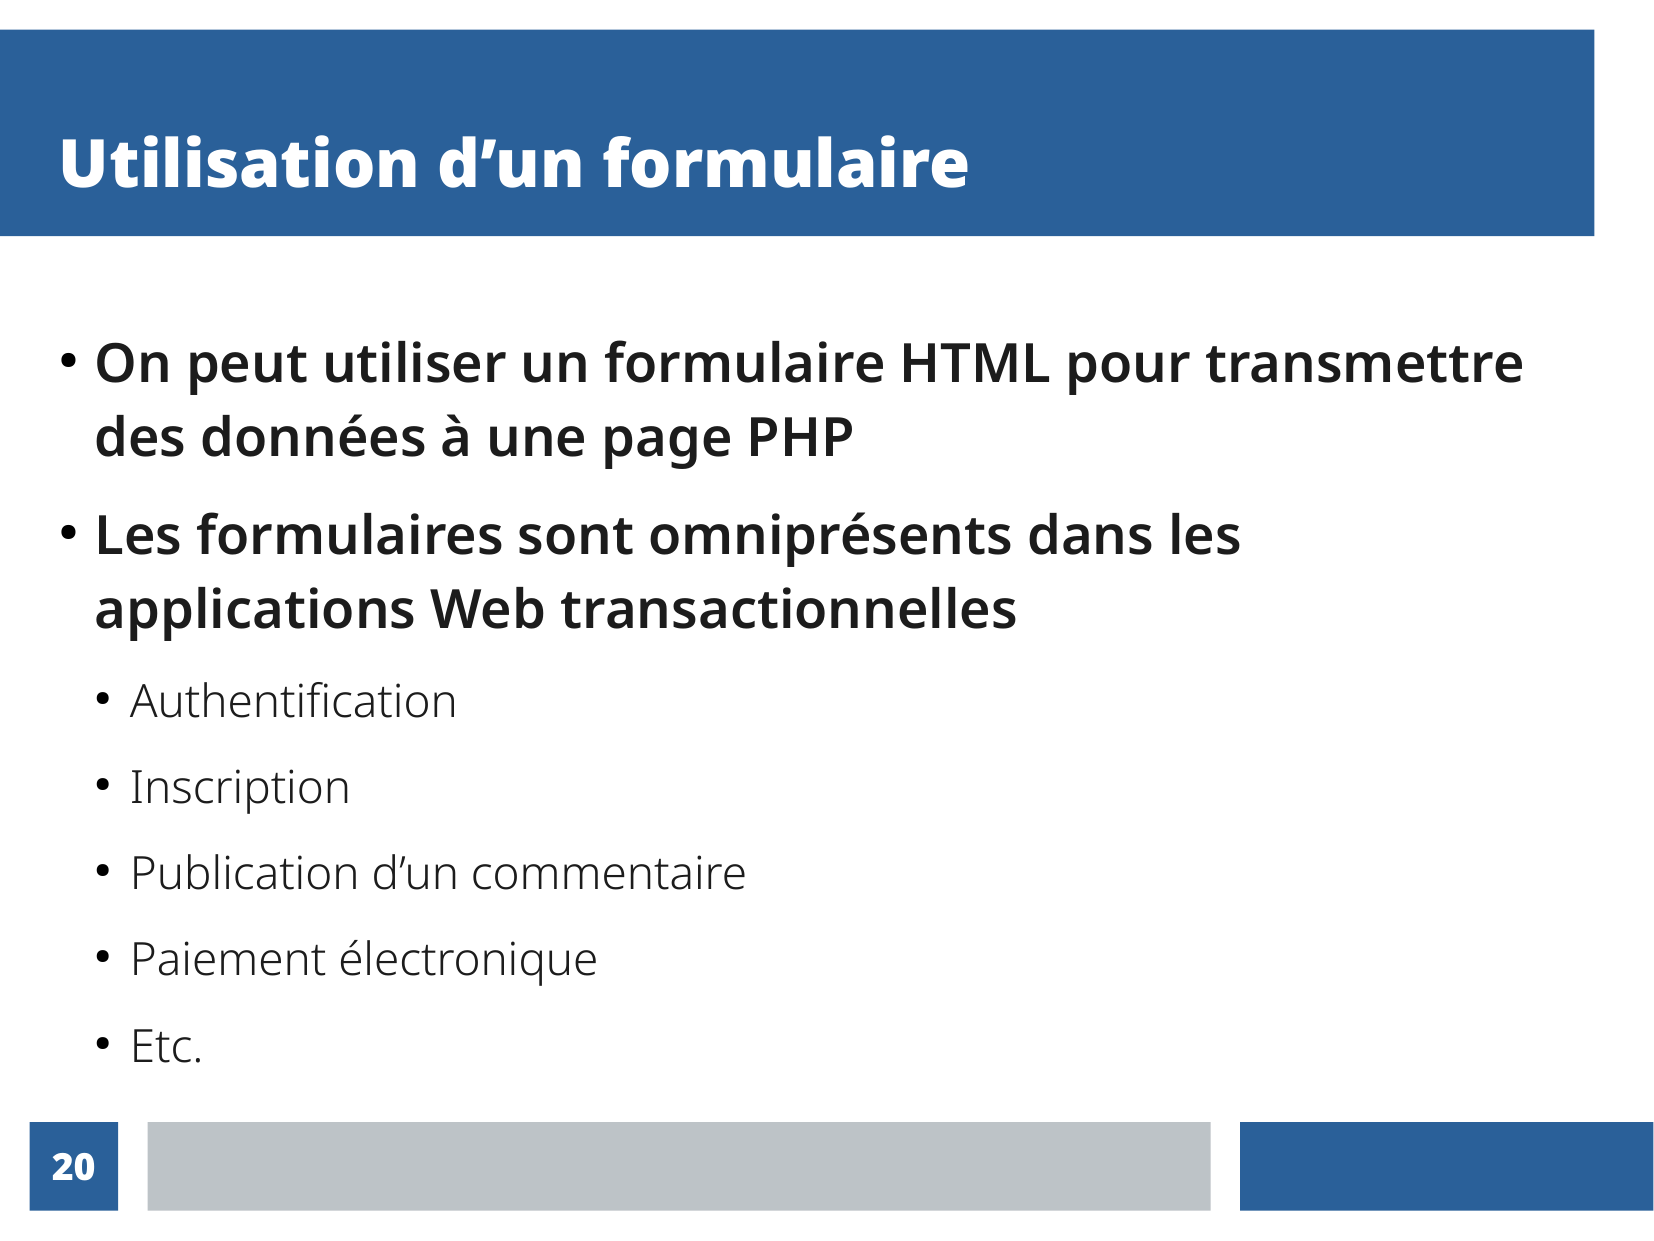

# Utilisation d’un formulaire
On peut utiliser un formulaire HTML pour transmettre des données à une page PHP
Les formulaires sont omniprésents dans les applications Web transactionnelles
Authentification
Inscription
Publication d’un commentaire
Paiement électronique
Etc.
20